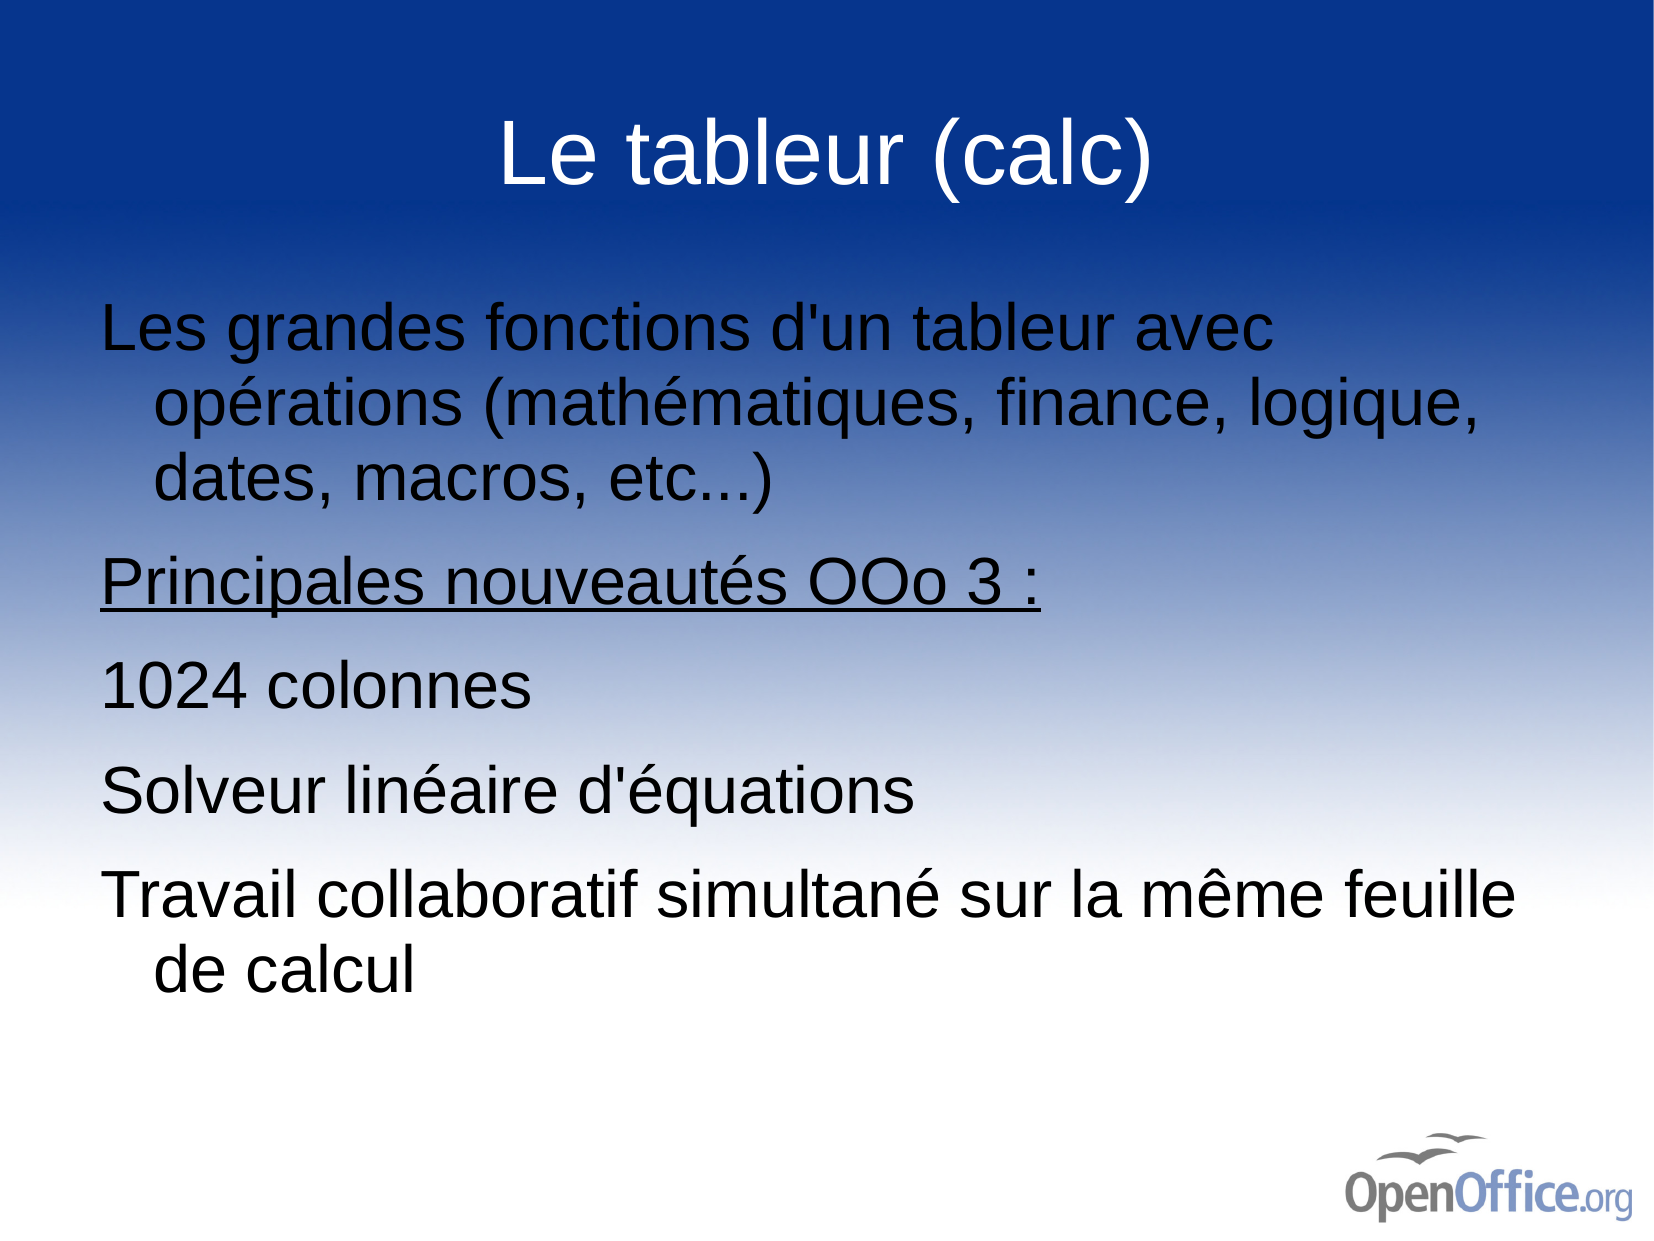

# Le tableur (calc)
Les grandes fonctions d'un tableur avec opérations (mathématiques, finance, logique, dates, macros, etc...)
Principales nouveautés OOo 3 :
1024 colonnes
Solveur linéaire d'équations
Travail collaboratif simultané sur la même feuille de calcul